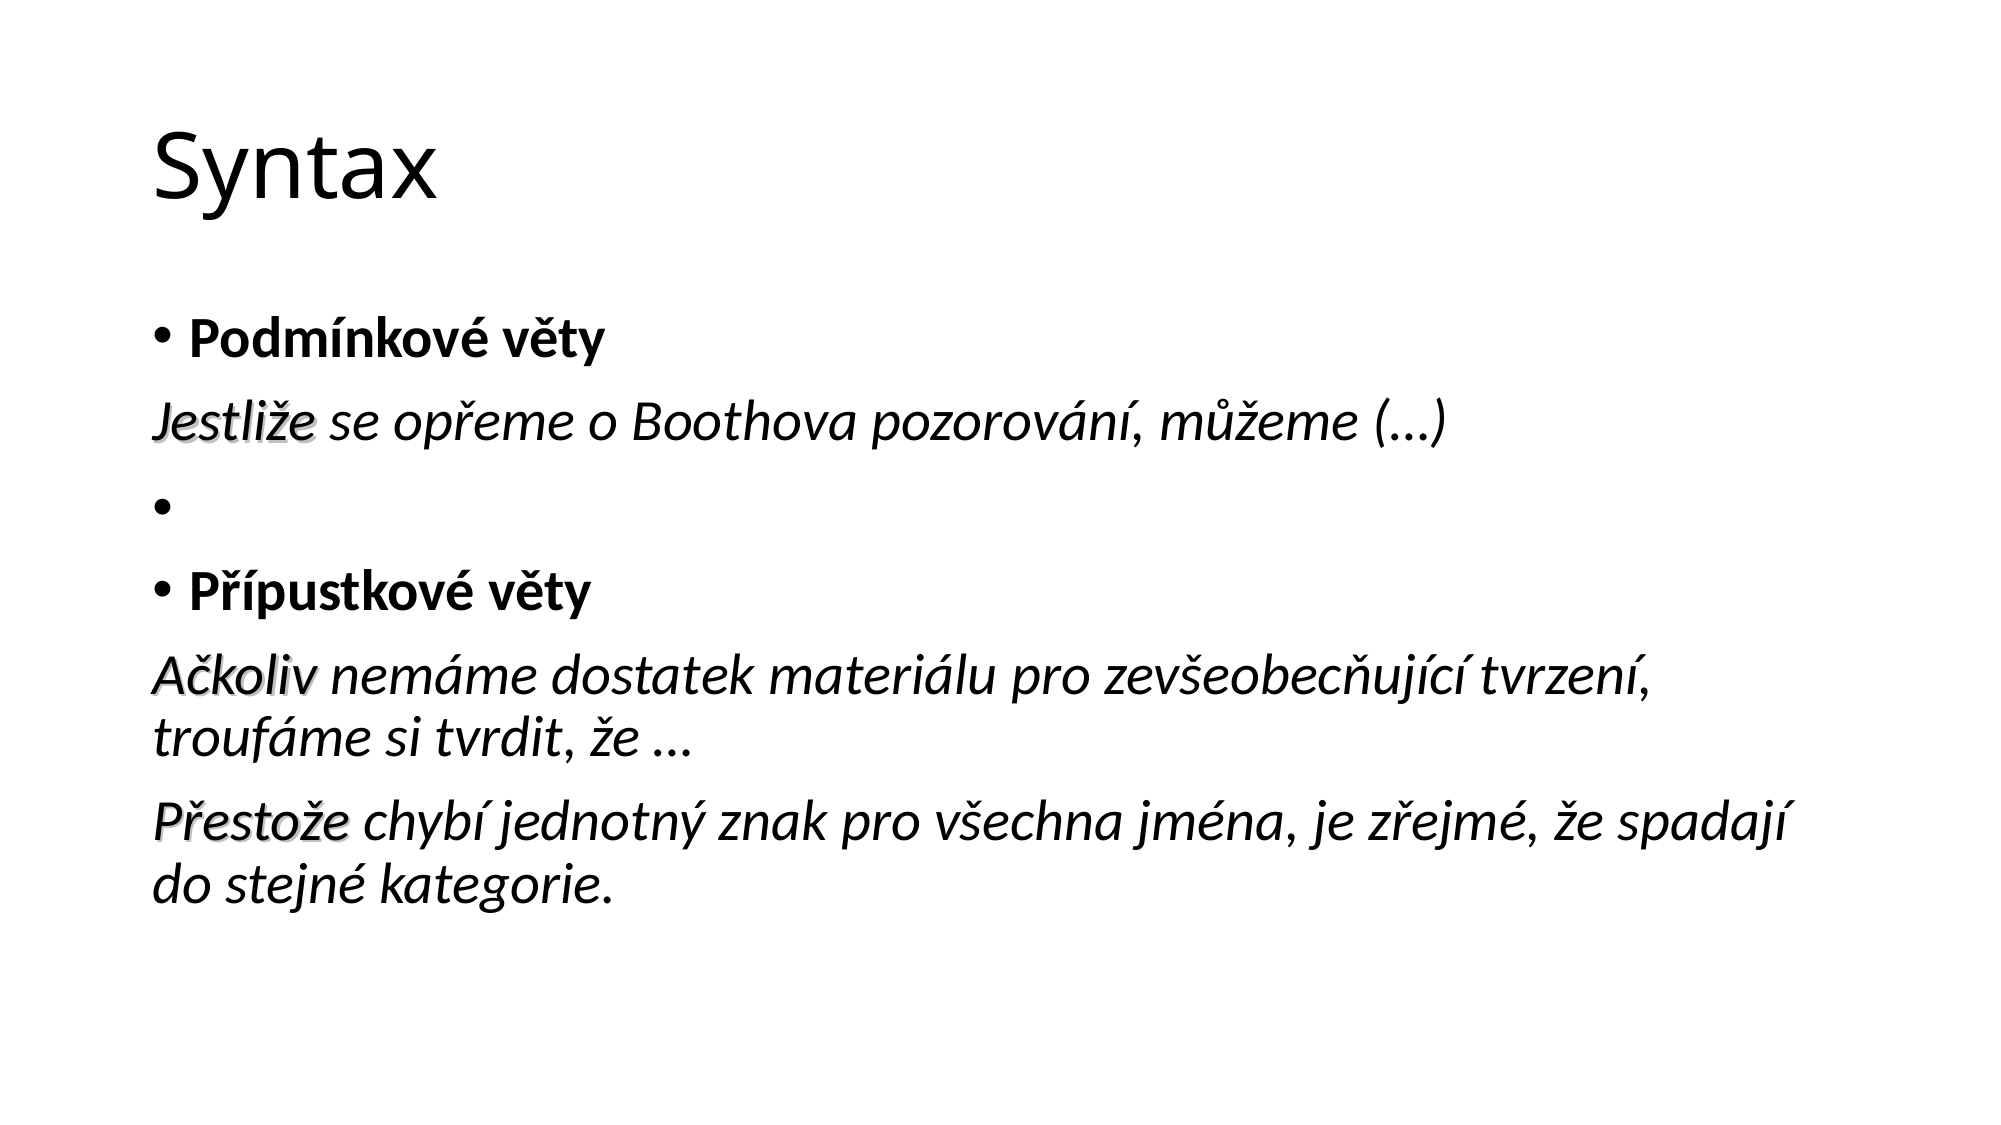

# Syntax
Podmínkové věty
Jestliže se opřeme o Boothova pozorování, můžeme (…)
Přípustkové věty
Ačkoliv nemáme dostatek materiálu pro zevšeobecňující tvrzení, troufáme si tvrdit, že …
Přestože chybí jednotný znak pro všechna jména, je zřejmé, že spadají do stejné kategorie.